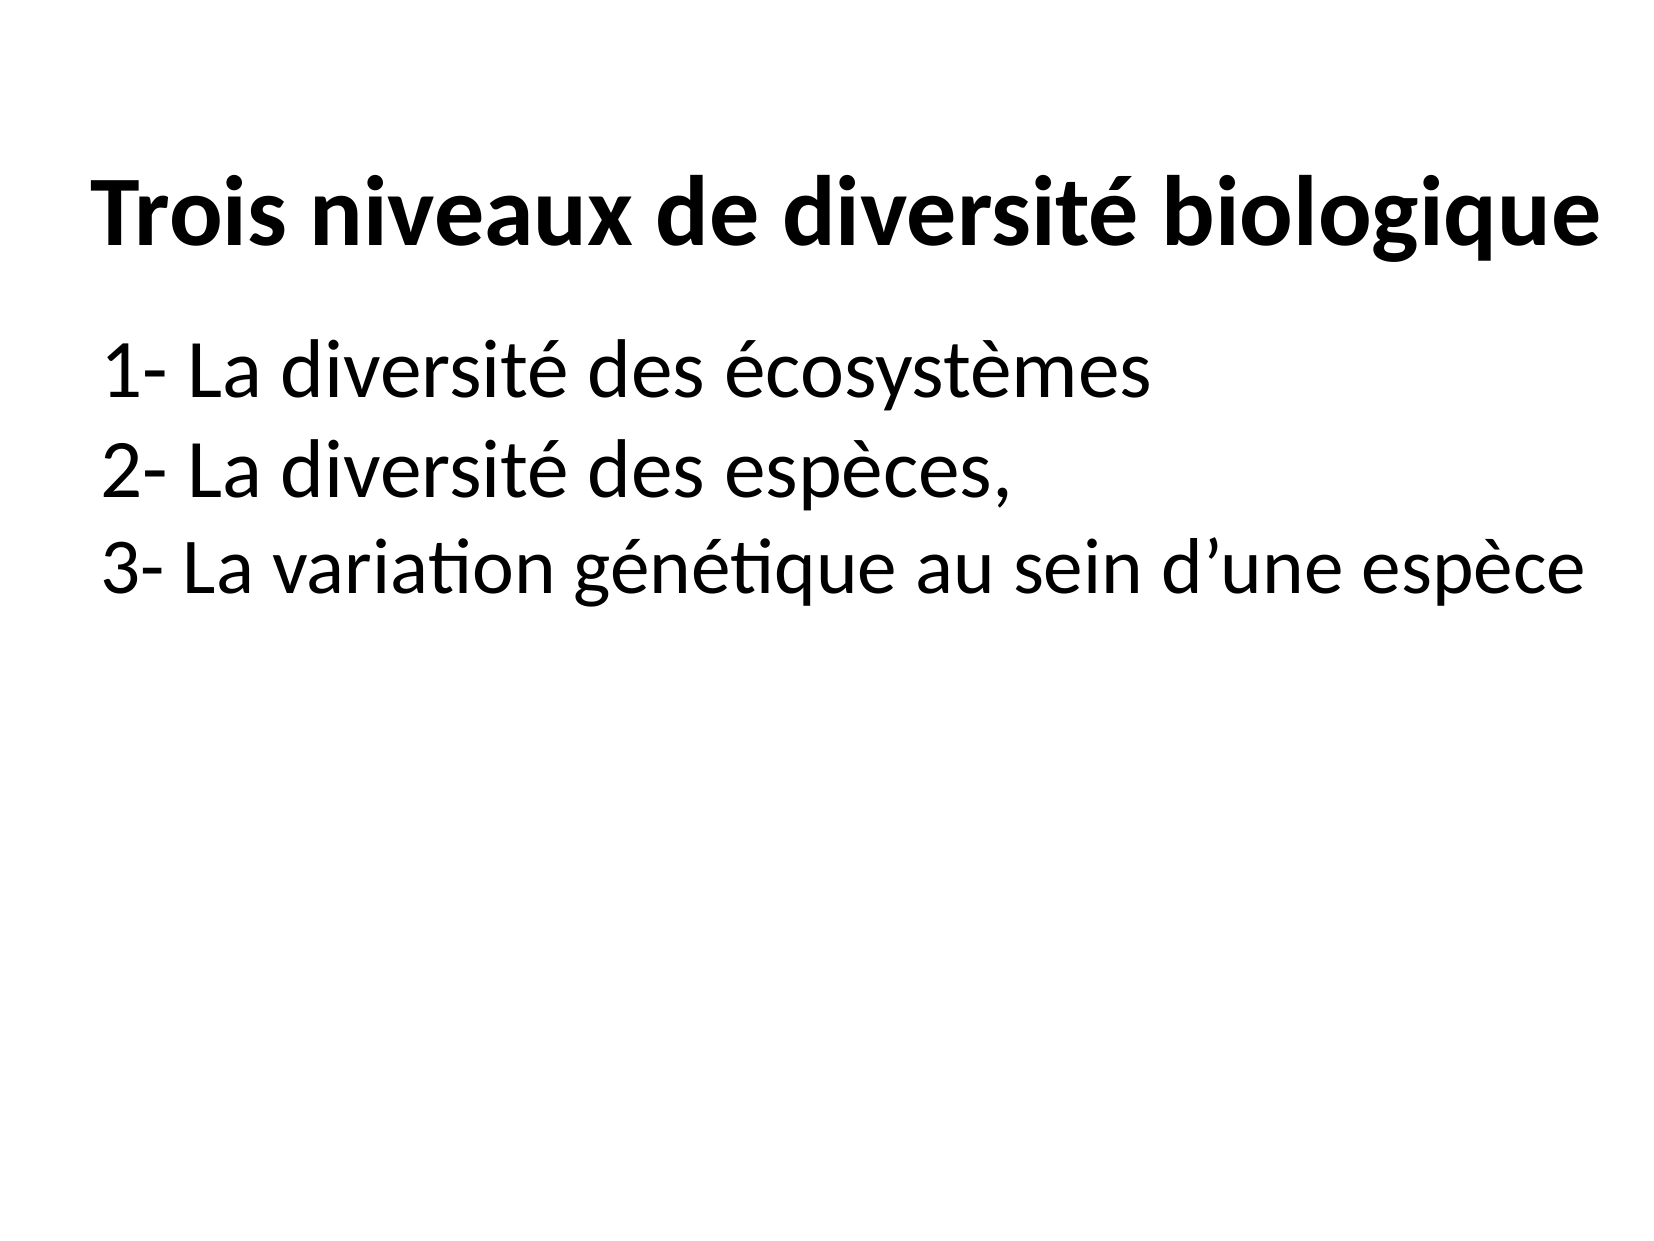

Trois niveaux de diversité biologique
1- La diversité des écosystèmes
2- La diversité des espèces,
3- La variation génétique au sein d’une espèce